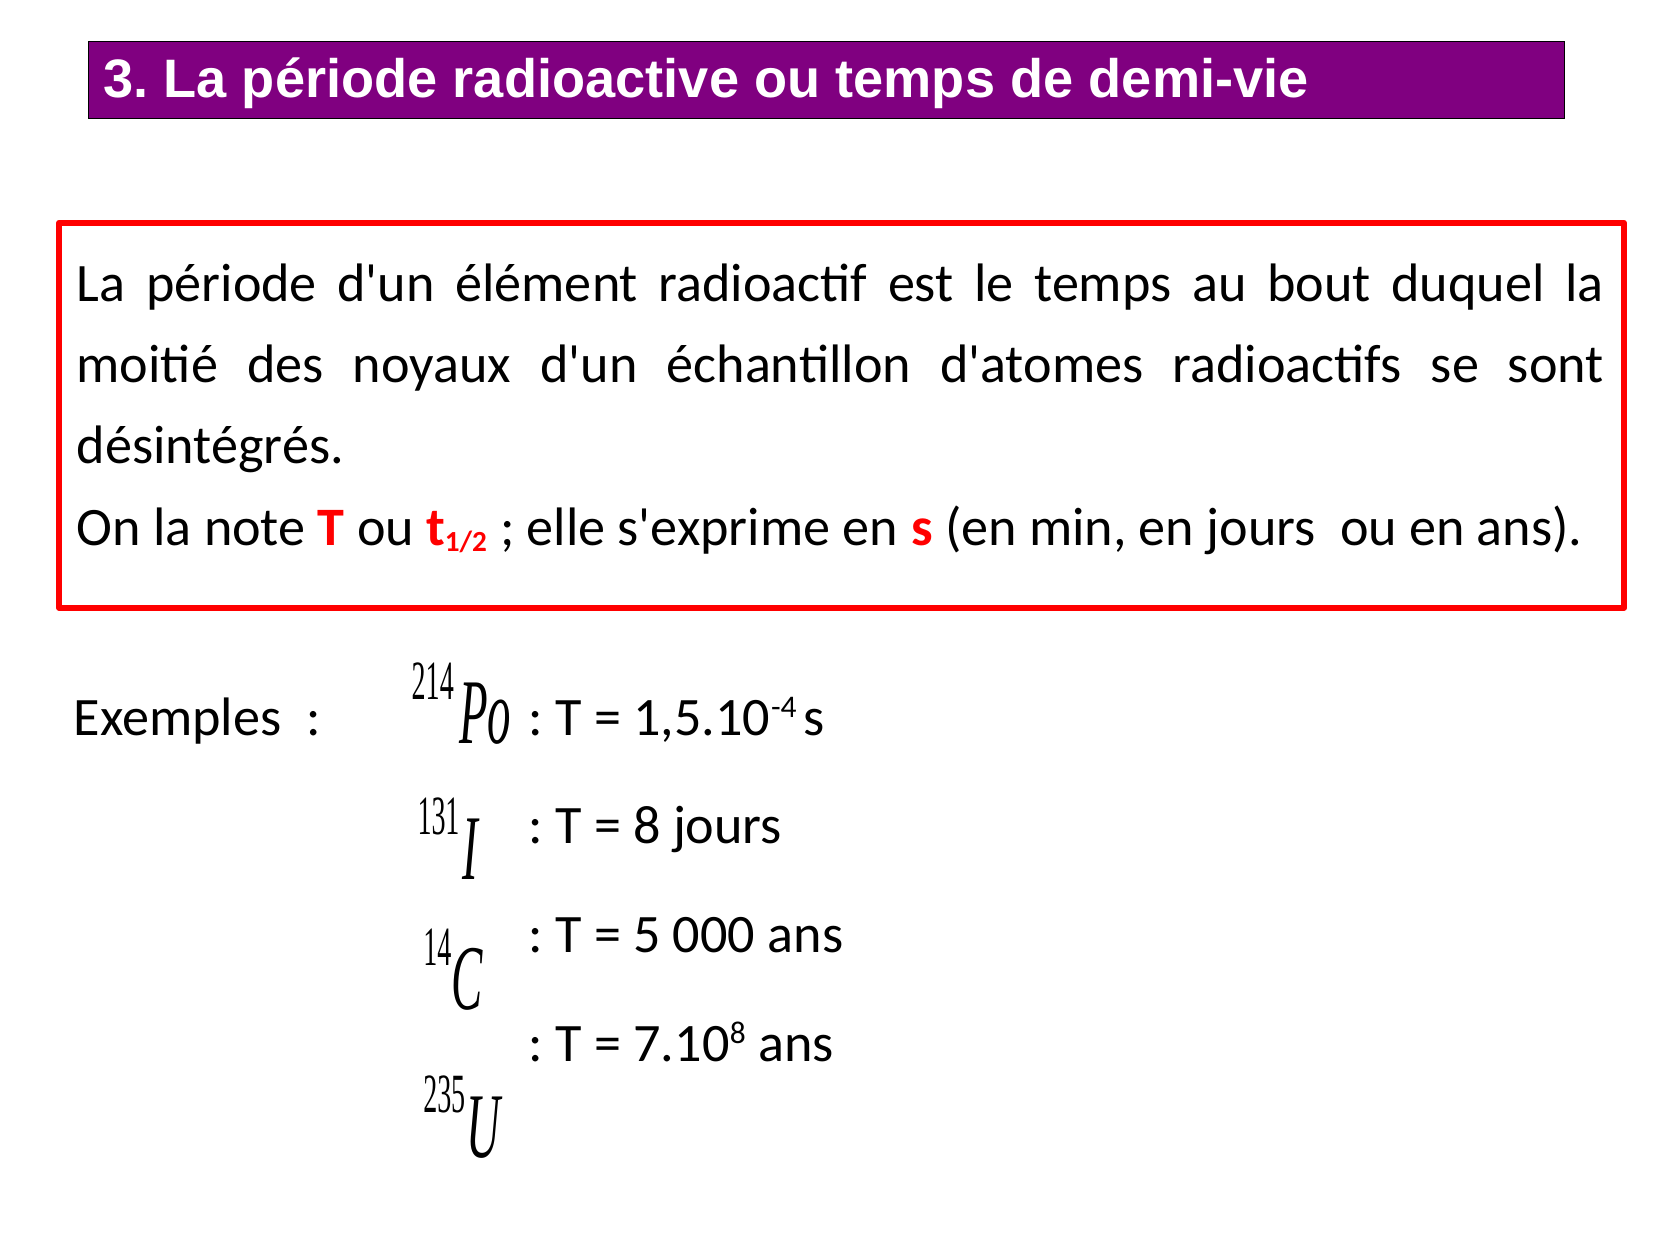

3. La période radioactive ou temps de demi-vie
La période d'un élément radioactif est le temps au bout duquel la moitié des noyaux d'un échantillon d'atomes radioactifs se sont désintégrés.
On la note T ou t1/2  ; elle s'exprime en s (en min, en jours ou en ans).
Exemples  :			 : T = 1,5.10-4 s
						 : T = 8 jours
						 : T = 5 000 ans
						 : T = 7.108 ans